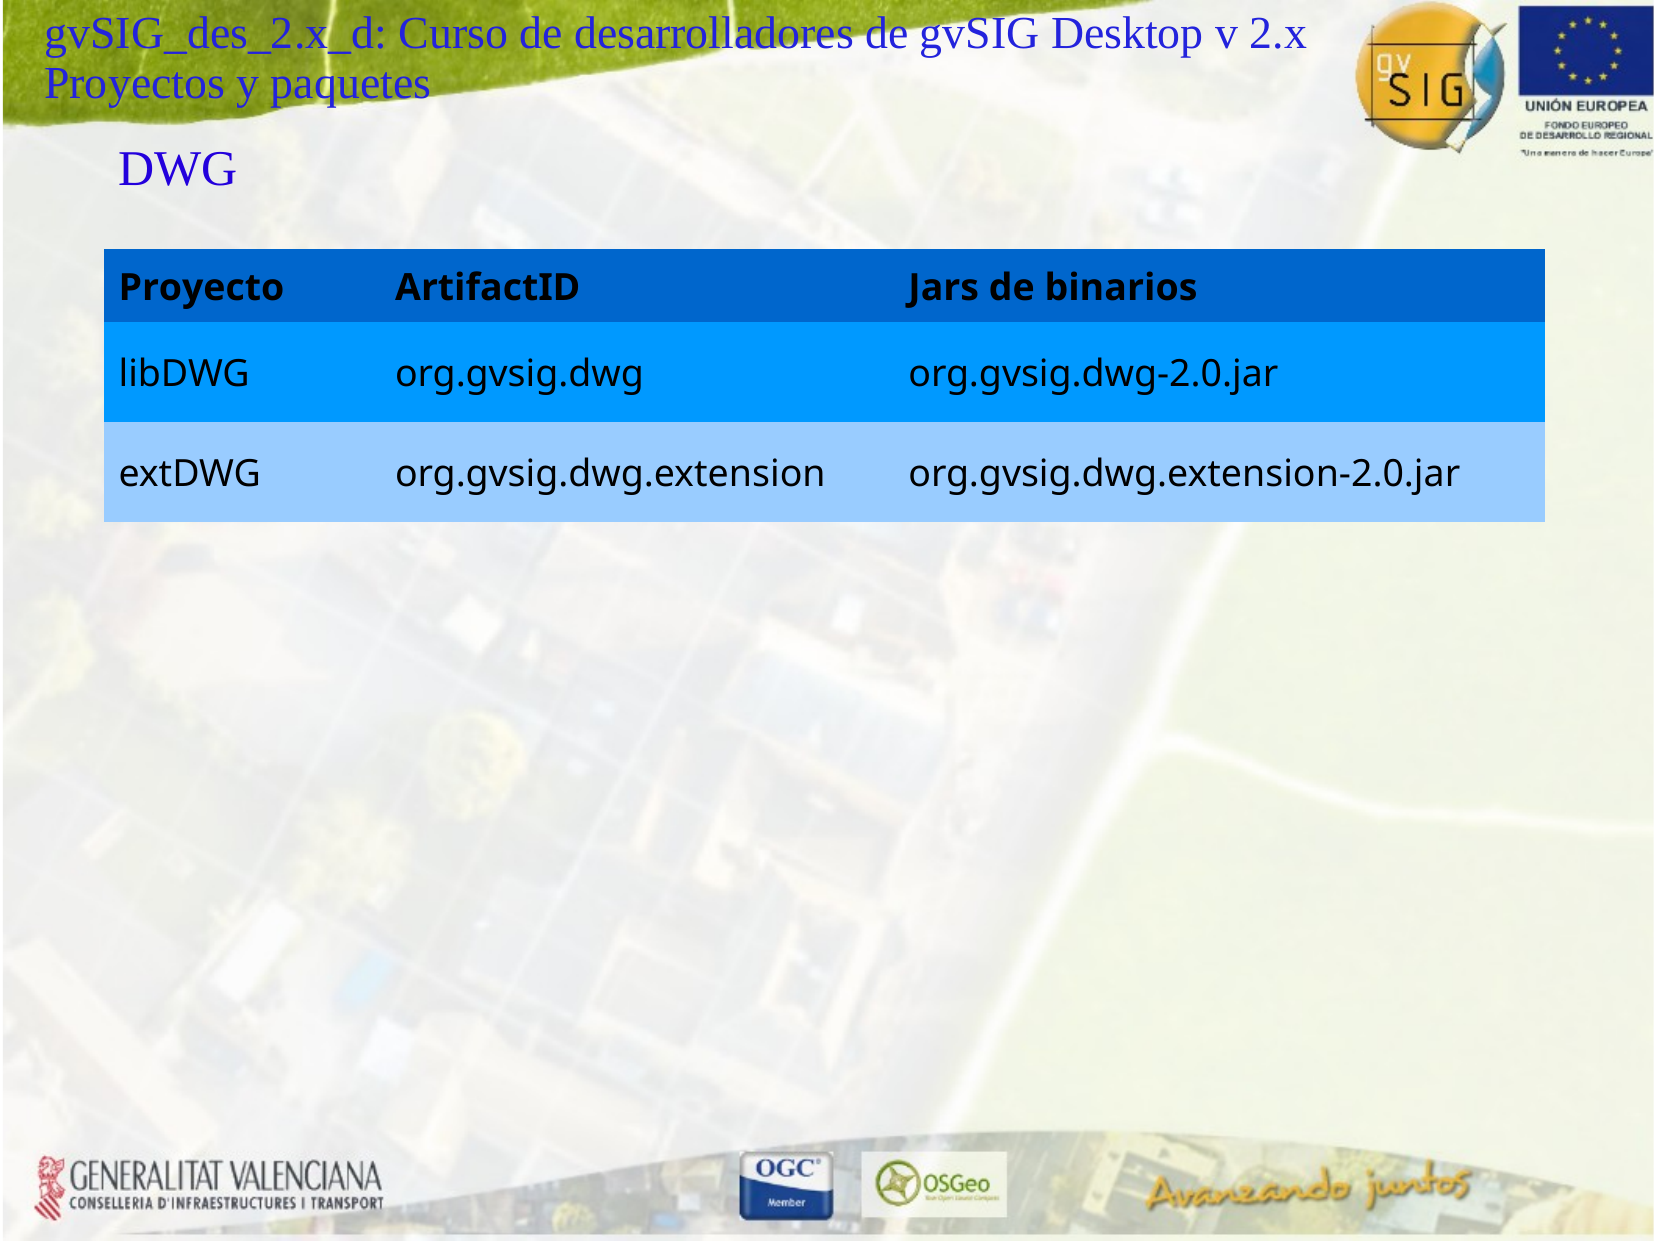

# DWG
| Proyecto | ArtifactID | Jars de binarios |
| --- | --- | --- |
| libDWG | org.gvsig.dwg | org.gvsig.dwg-2.0.jar |
| extDWG | org.gvsig.dwg.extension | org.gvsig.dwg.extension-2.0.jar |